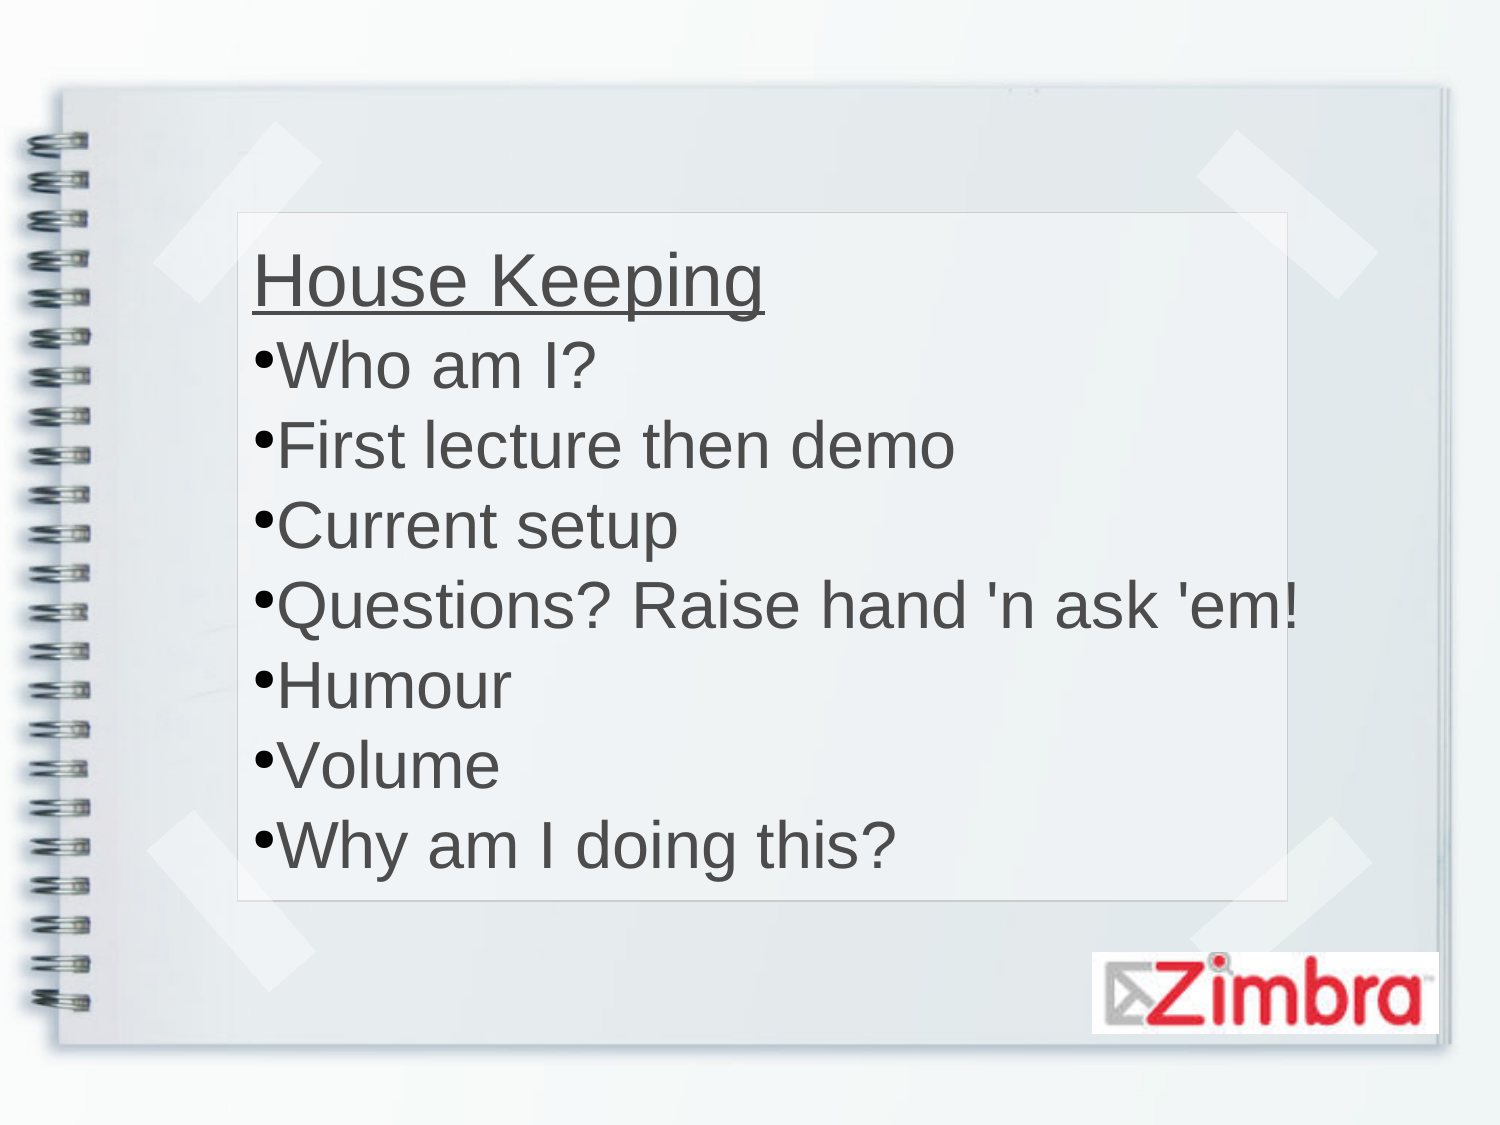

House Keeping
Who am I?
First lecture then demo
Current setup
Questions? Raise hand 'n ask 'em!
Humour
Volume
Why am I doing this?